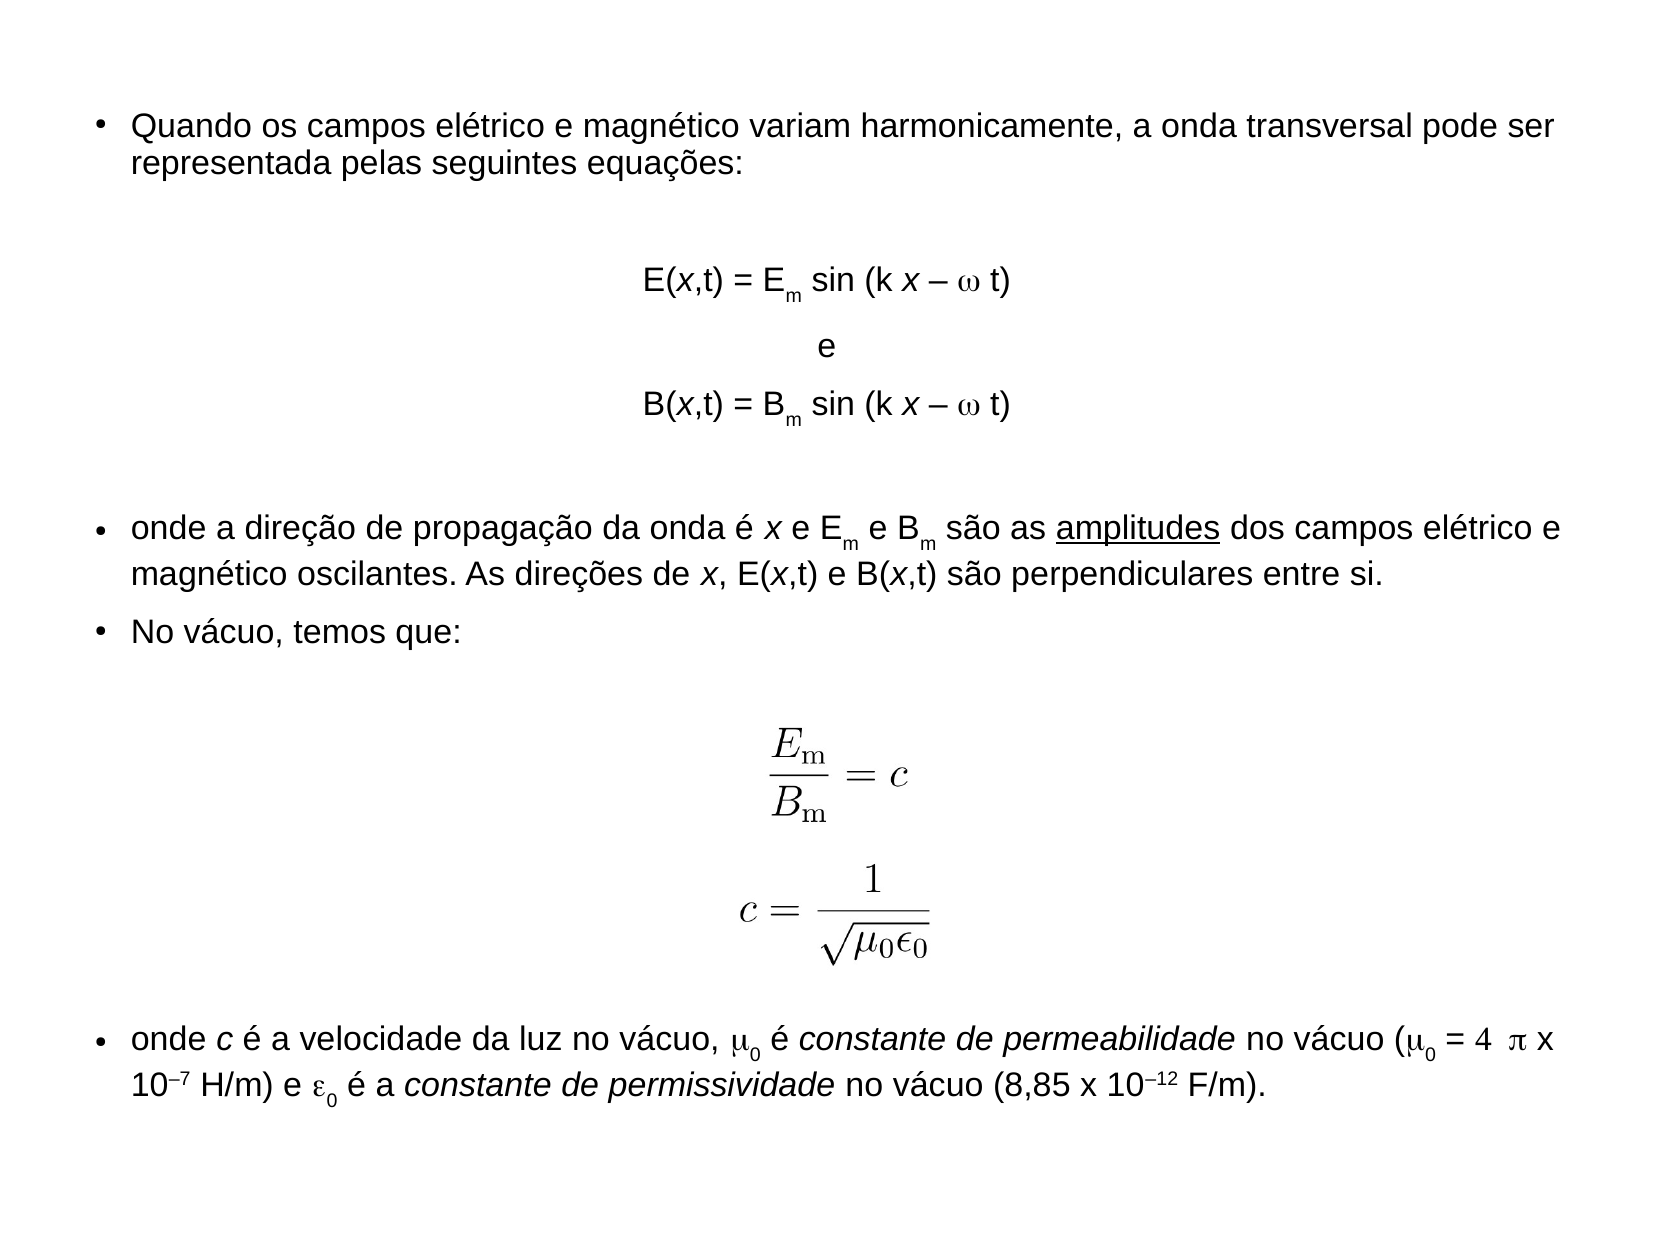

#
Quando os campos elétrico e magnético variam harmonicamente, a onda transversal pode ser representada pelas seguintes equações:
E(x,t) = Em sin (k x – w t)
e
B(x,t) = Bm sin (k x – w t)
onde a direção de propagação da onda é x e Em e Bm são as amplitudes dos campos elétrico e magnético oscilantes. As direções de x, E(x,t) e B(x,t) são perpendiculares entre si.
No vácuo, temos que:
onde c é a velocidade da luz no vácuo, m0 é constante de permeabilidade no vácuo (m0 = 4 p x 10–7 H/m) e e0 é a constante de permissividade no vácuo (8,85 x 10–12 F/m).